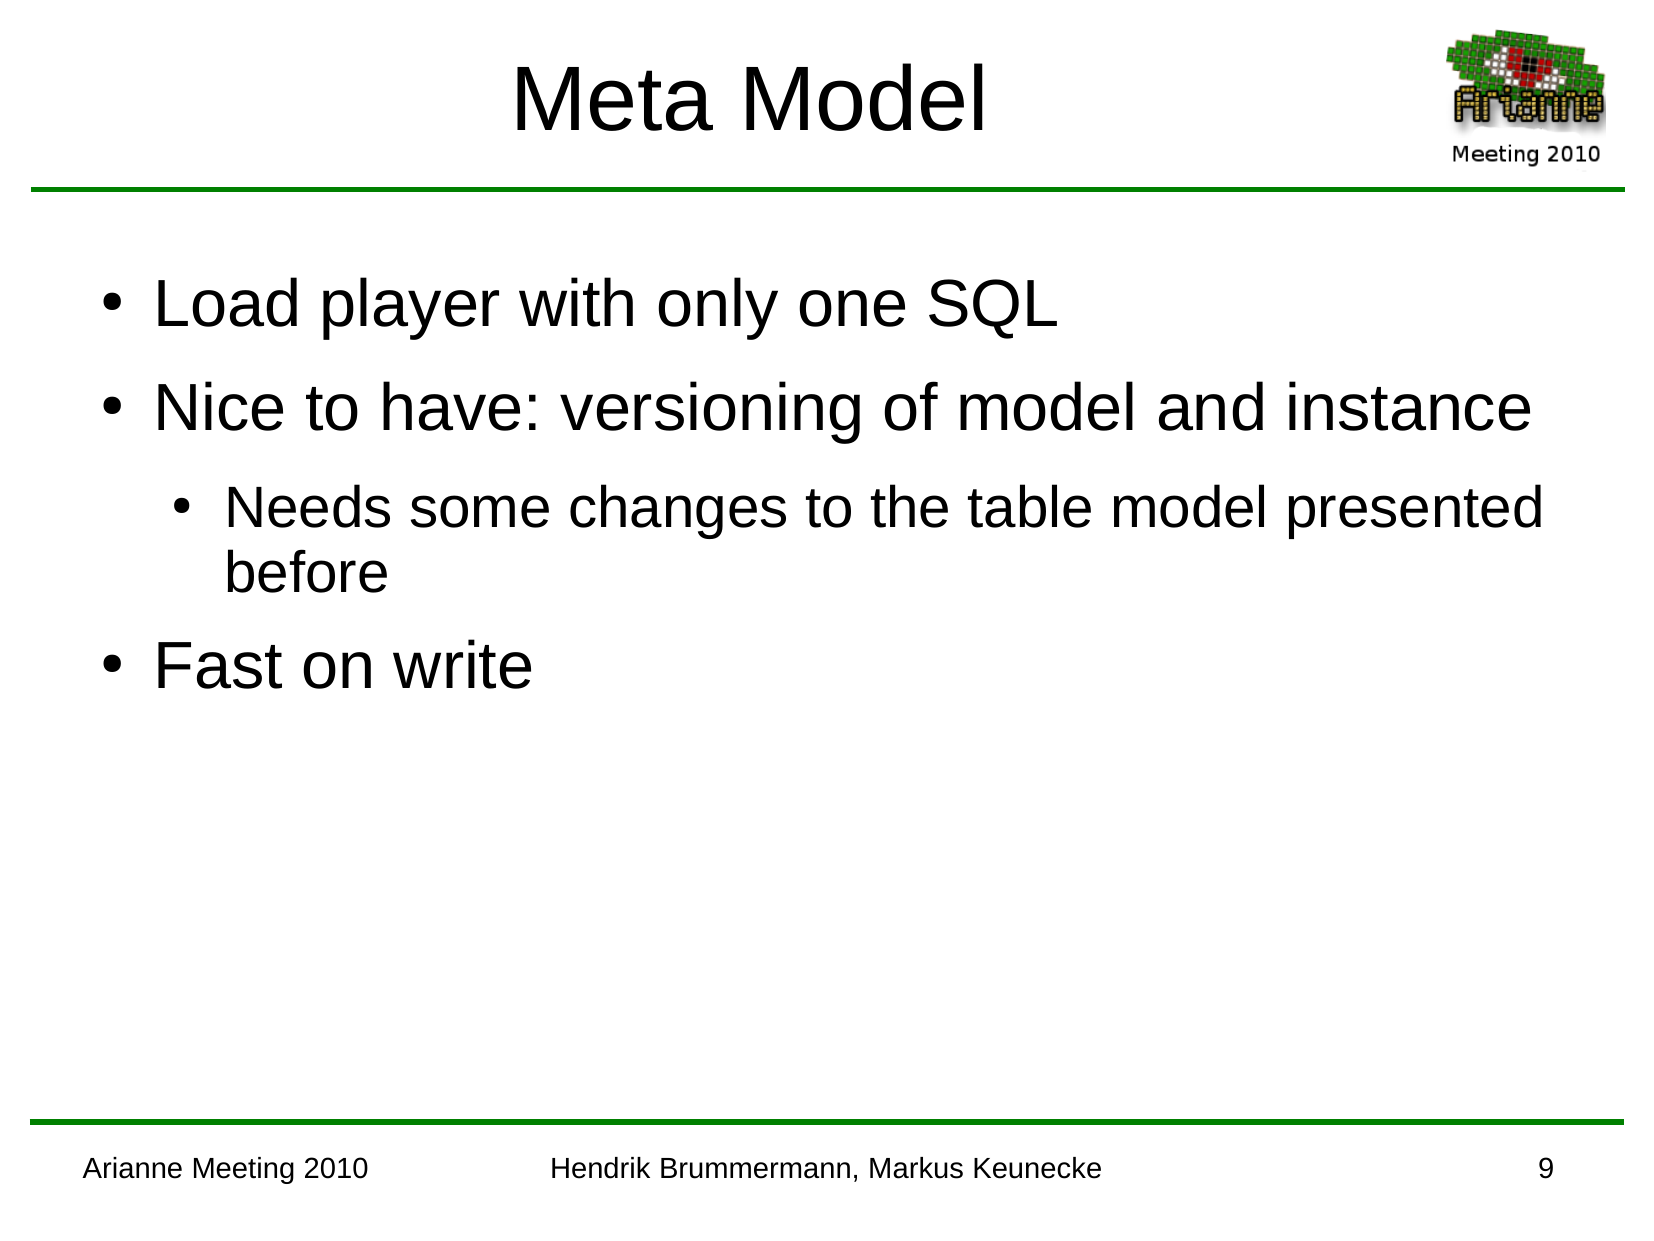

# Meta Model
Load player with only one SQL
Nice to have: versioning of model and instance
Needs some changes to the table model presented before
Fast on write
2010-03-13
9